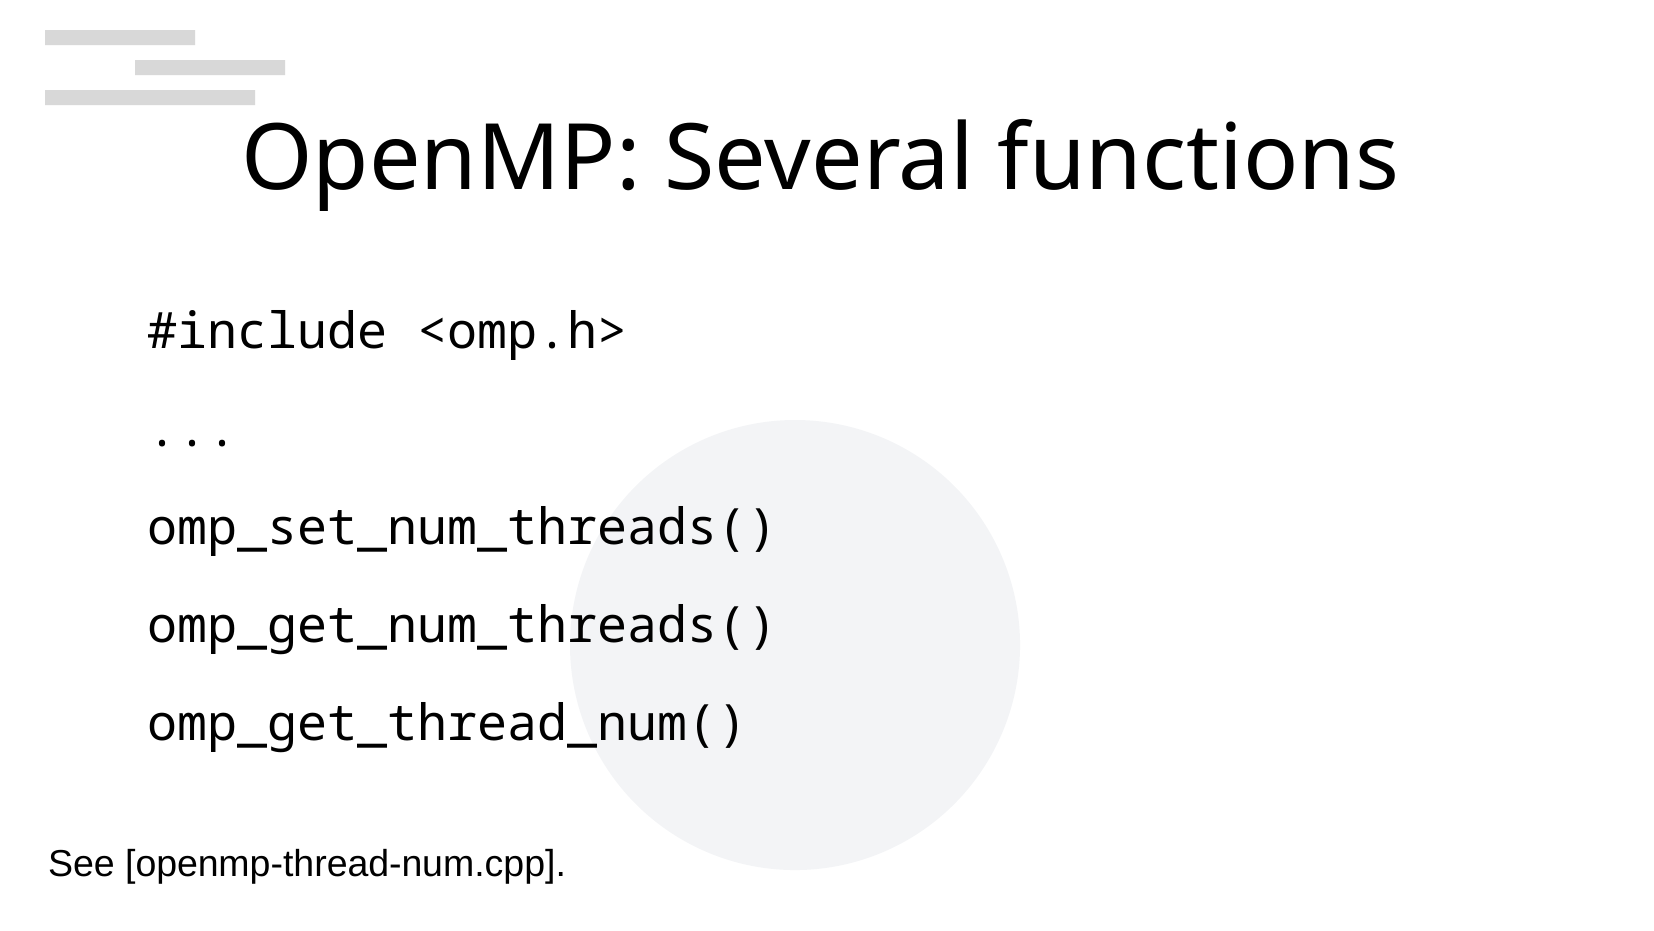

# OpenMP: Several functions
#include <omp.h>
...
omp_set_num_threads()
omp_get_num_threads()
omp_get_thread_num()
See [openmp-thread-num.cpp].